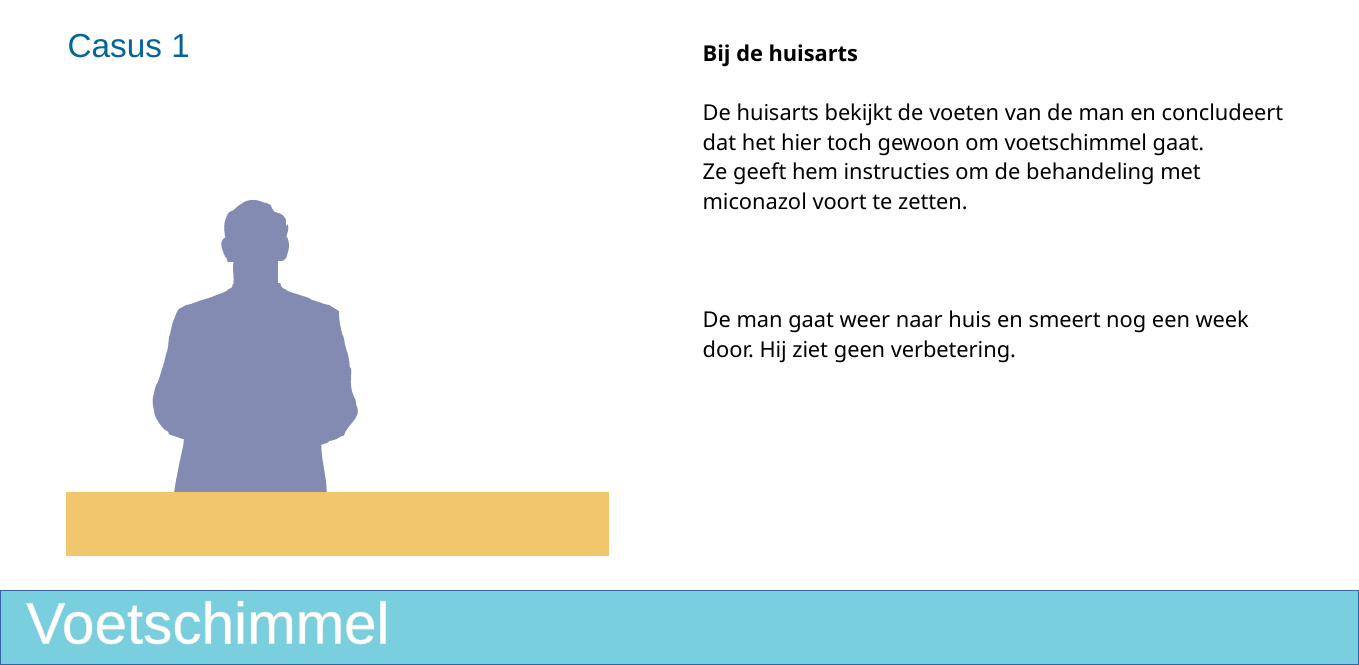

# Casus 1
Bij de huisarts
De huisarts bekijkt de voeten van de man en concludeert dat het hier toch gewoon om voetschimmel gaat.
Ze geeft hem instructies om de behandeling met miconazol voort te zetten.
De man gaat weer naar huis en smeert nog een week door. Hij ziet geen verbetering.
Voetschimmel